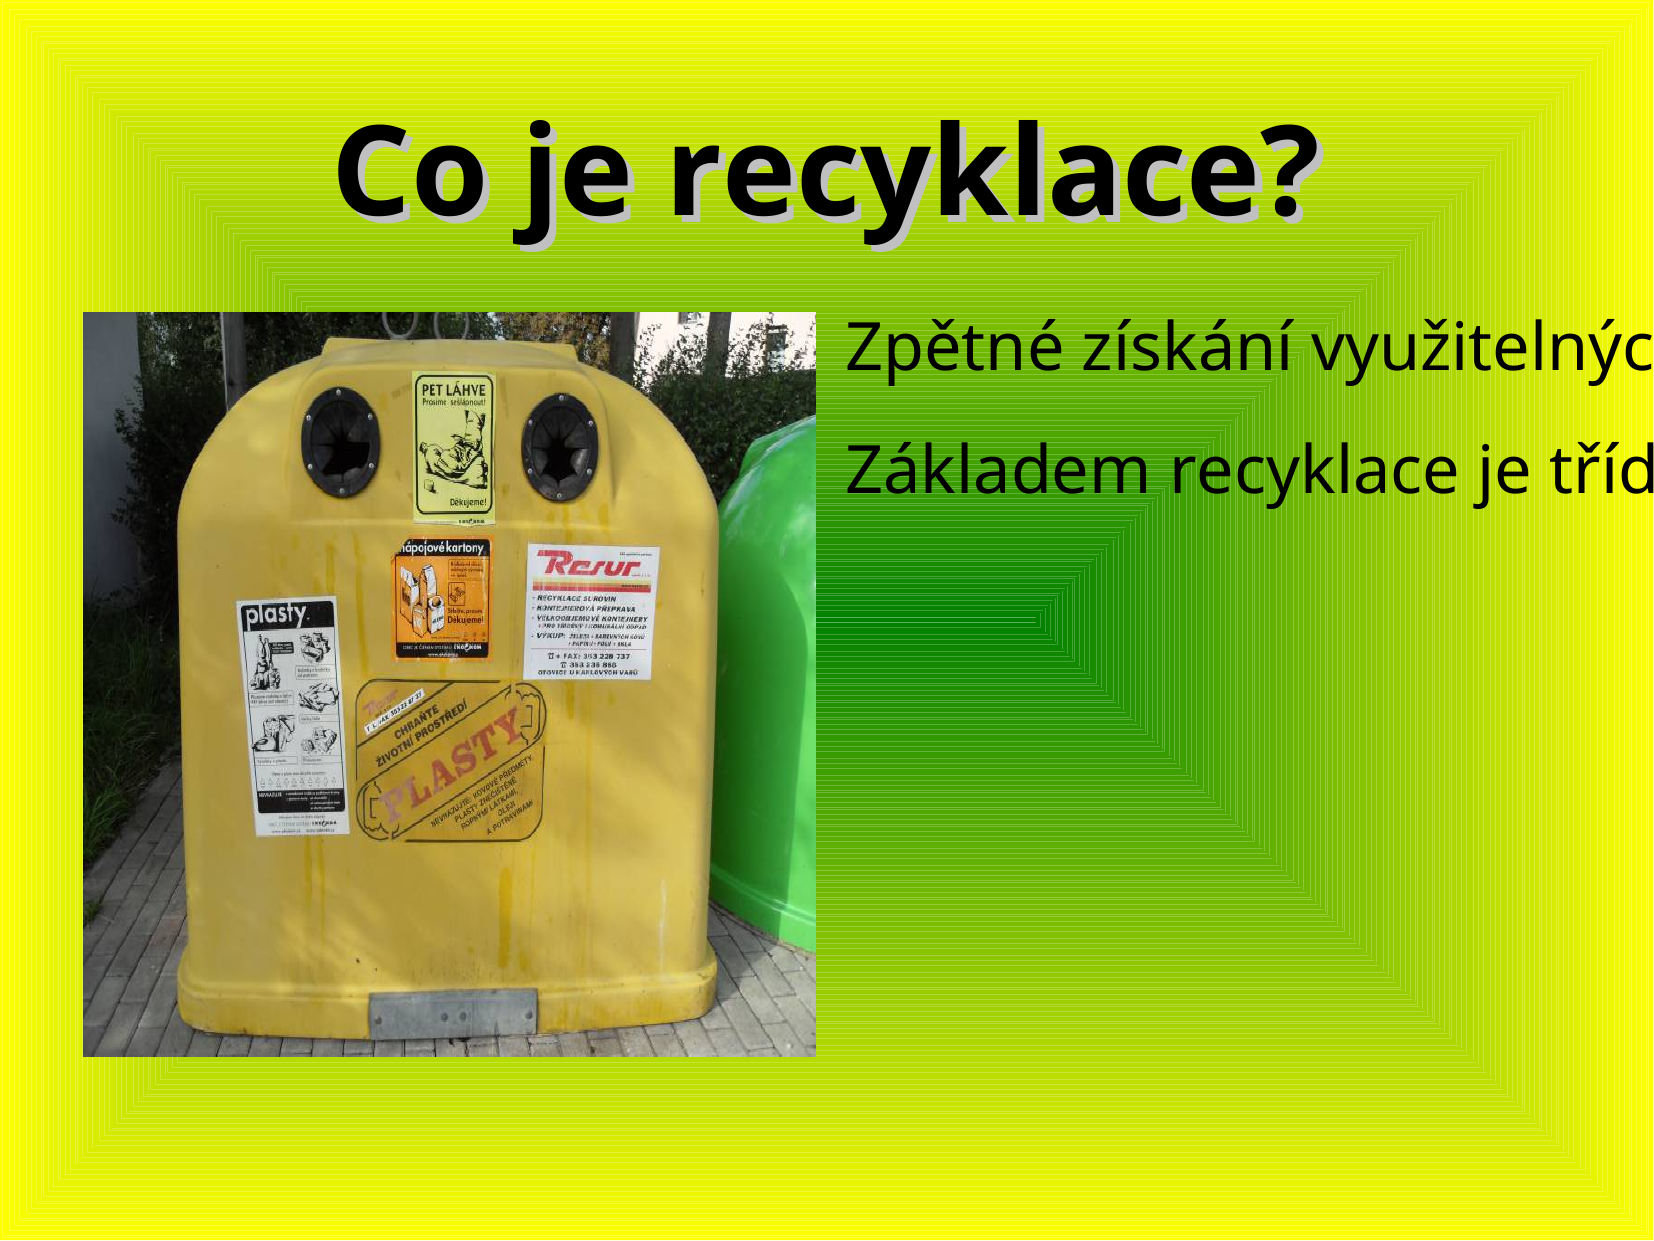

Co je recyklace?
Zpětné získání využitelných látek z odpadů; tím se odpadu zbavíme a využijeme v něm obsažené látky a energii k další spotřebě
Základem recyklace je třídění odpadu